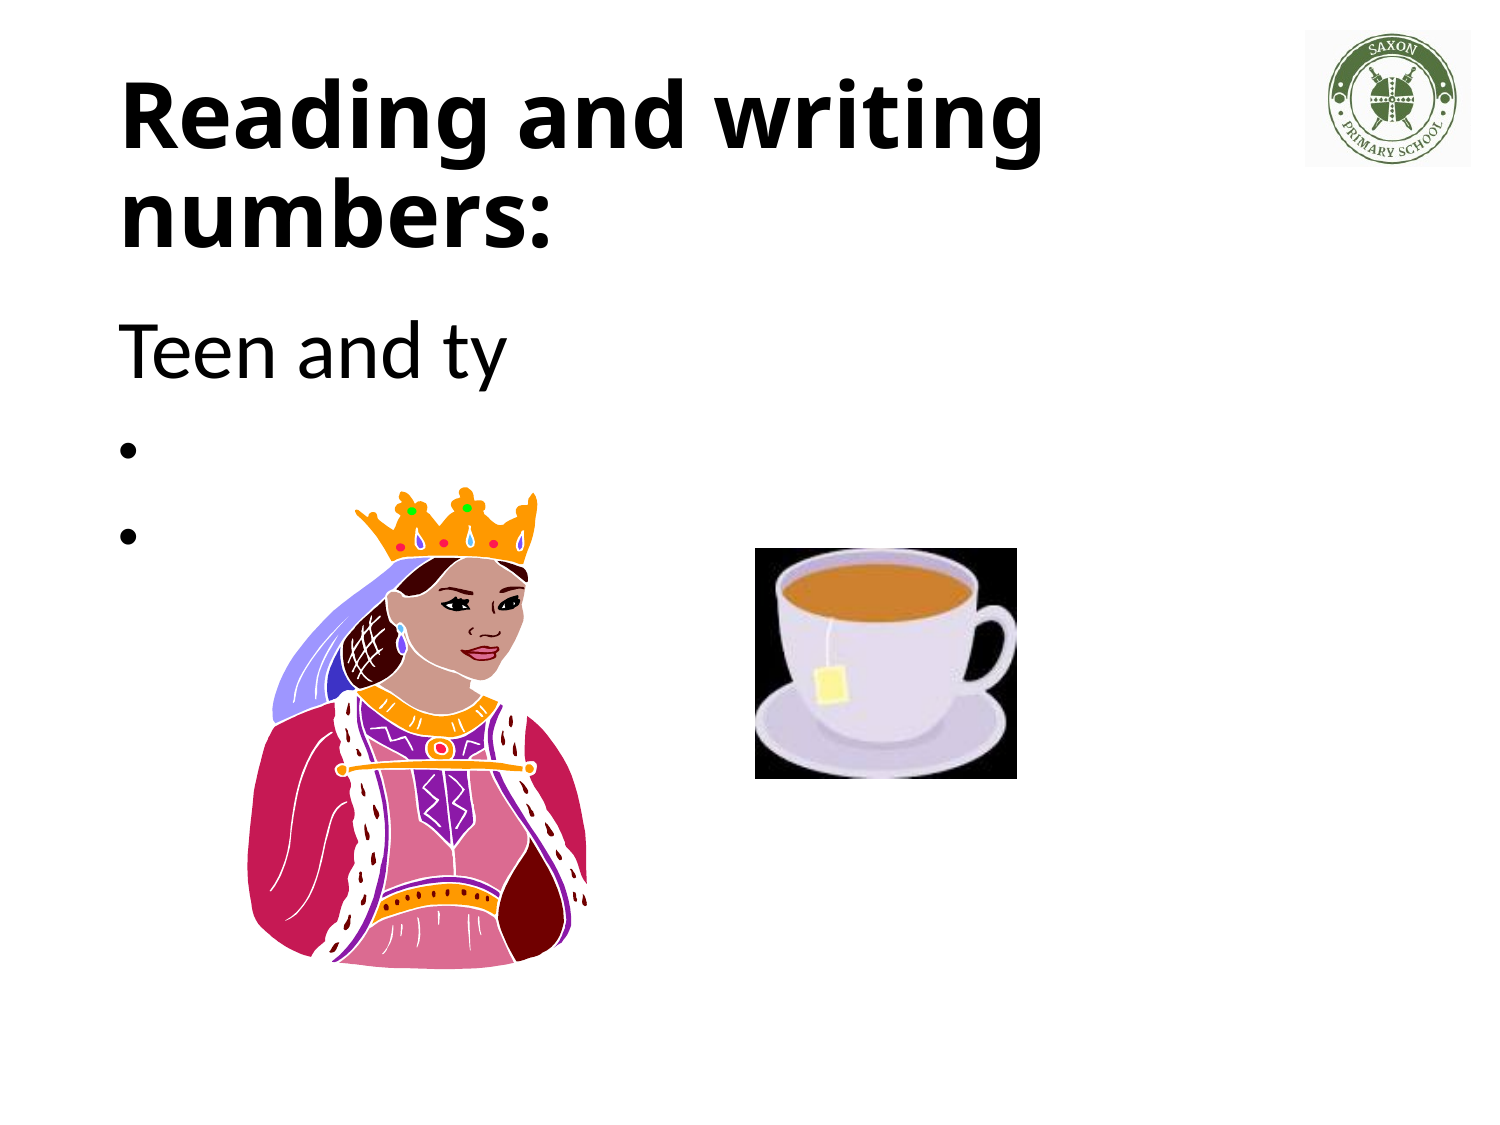

# Reading and writing numbers:
Teen and ty